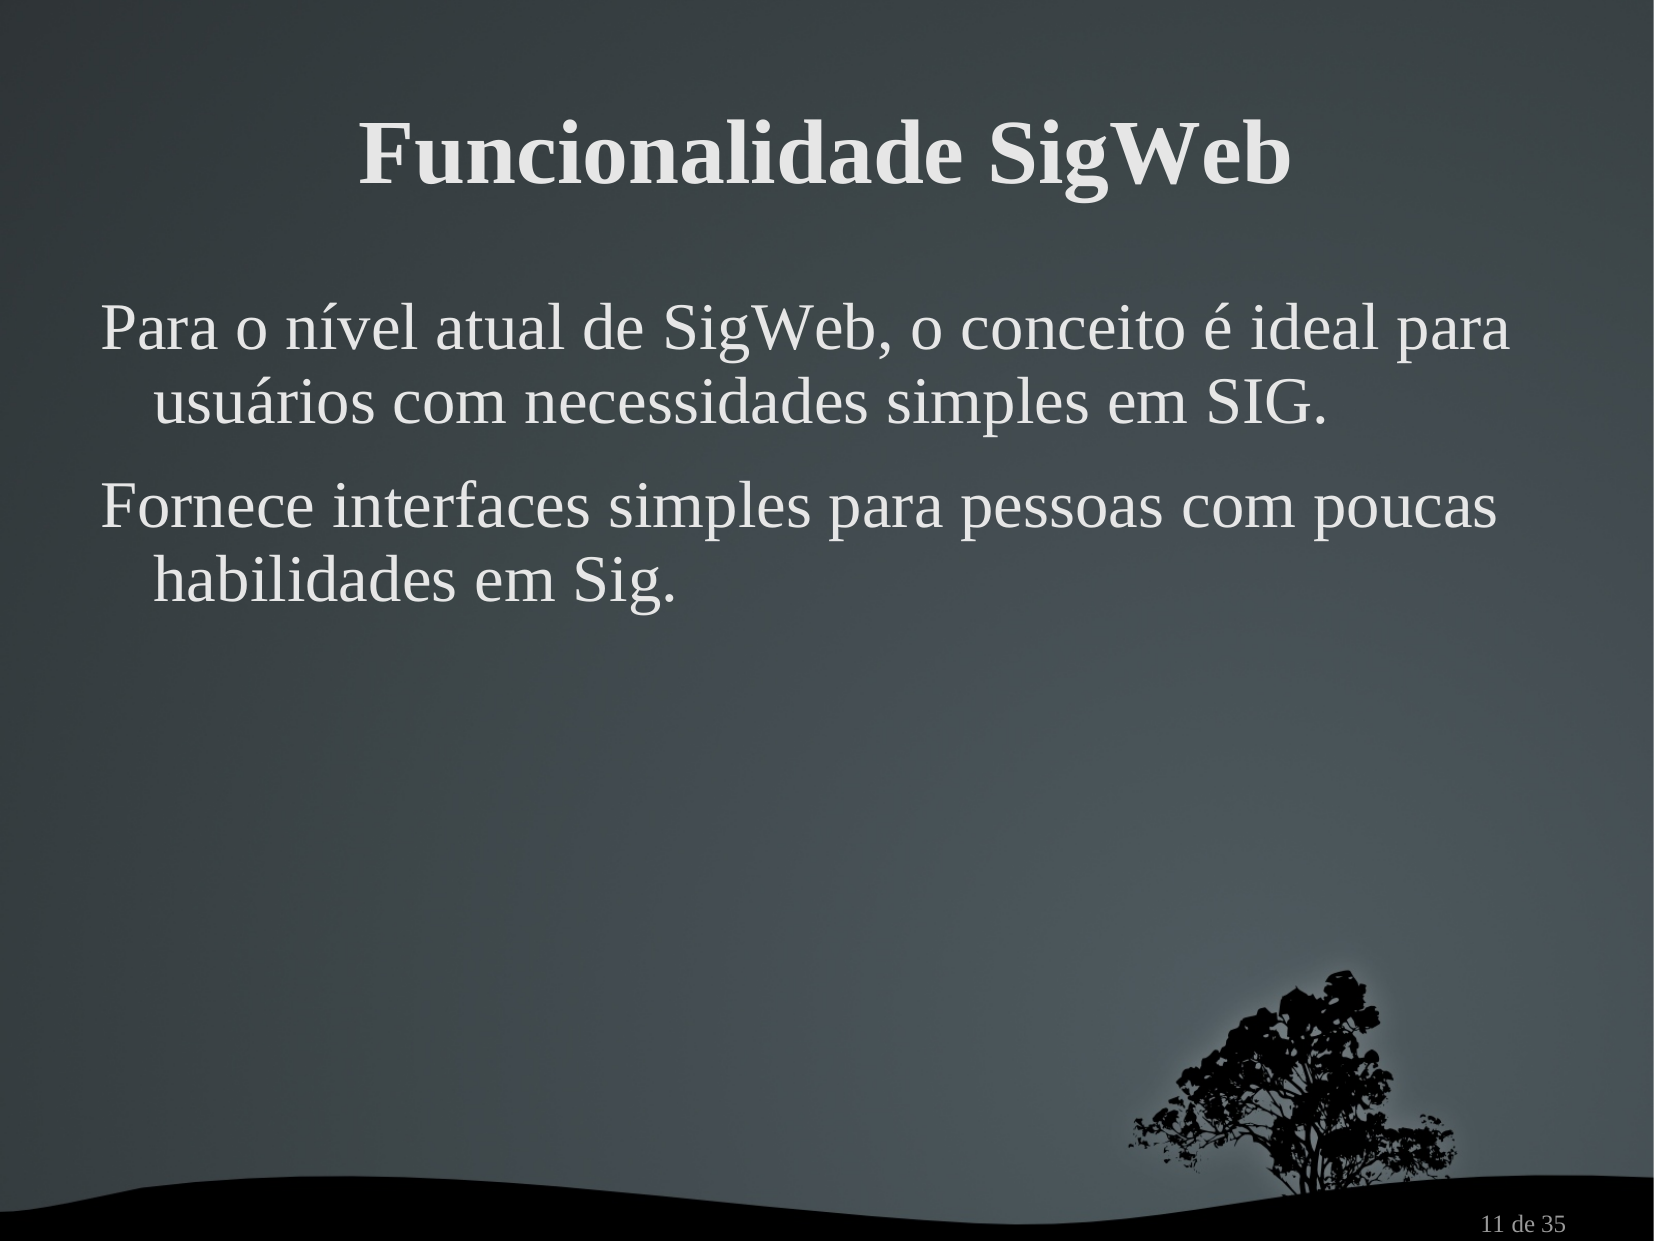

# Funcionalidade SigWeb
Para o nível atual de SigWeb, o conceito é ideal para usuários com necessidades simples em SIG.
Fornece interfaces simples para pessoas com poucas habilidades em Sig.
11